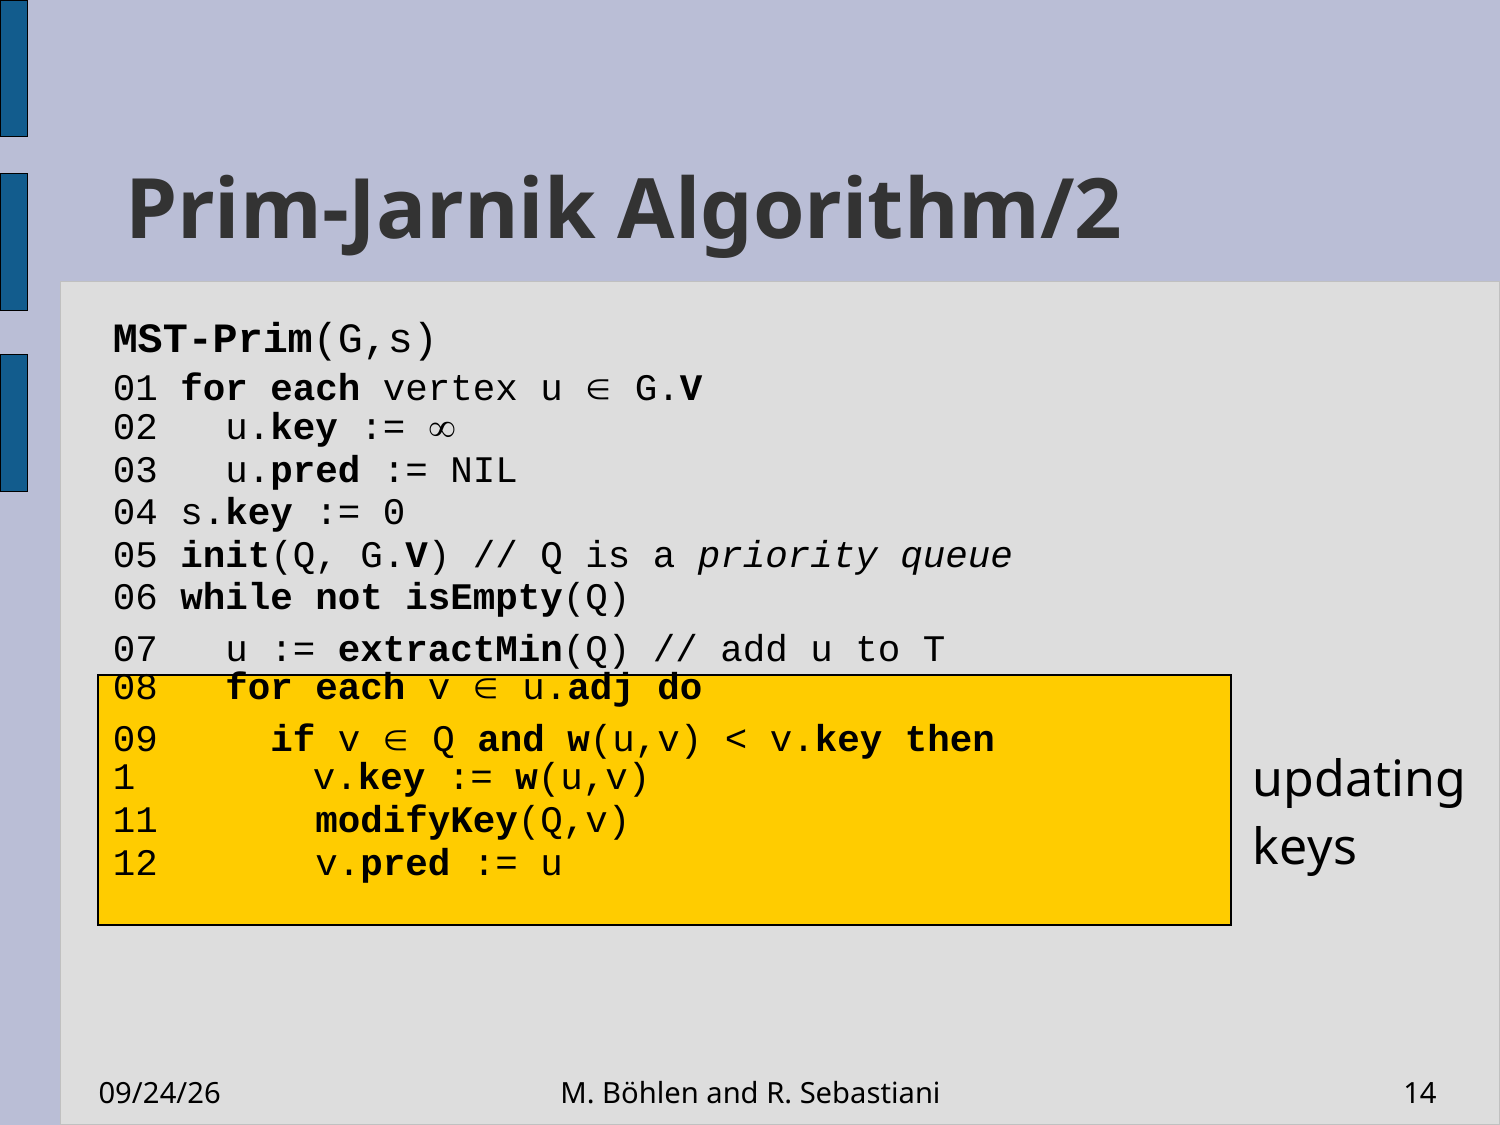

Prim-Jarnik Algorithm/2
# MST-Prim(G,s)
01 for each vertex u  G.V
02 u.key := 
03 u.pred := NIL
04 s.key := 0
05 init(Q, G.V) // Q is a priority queue
06 while not isEmpty(Q)
07 u := extractMin(Q) // add u to T
08 for each v  u.adj do
09 if v  Q and w(u,v) < v.key then
 v.key := w(u,v)
11 modifyKey(Q,v)
12 v.pred := u
updating keys
M. Böhlen and R. Sebastiani
14